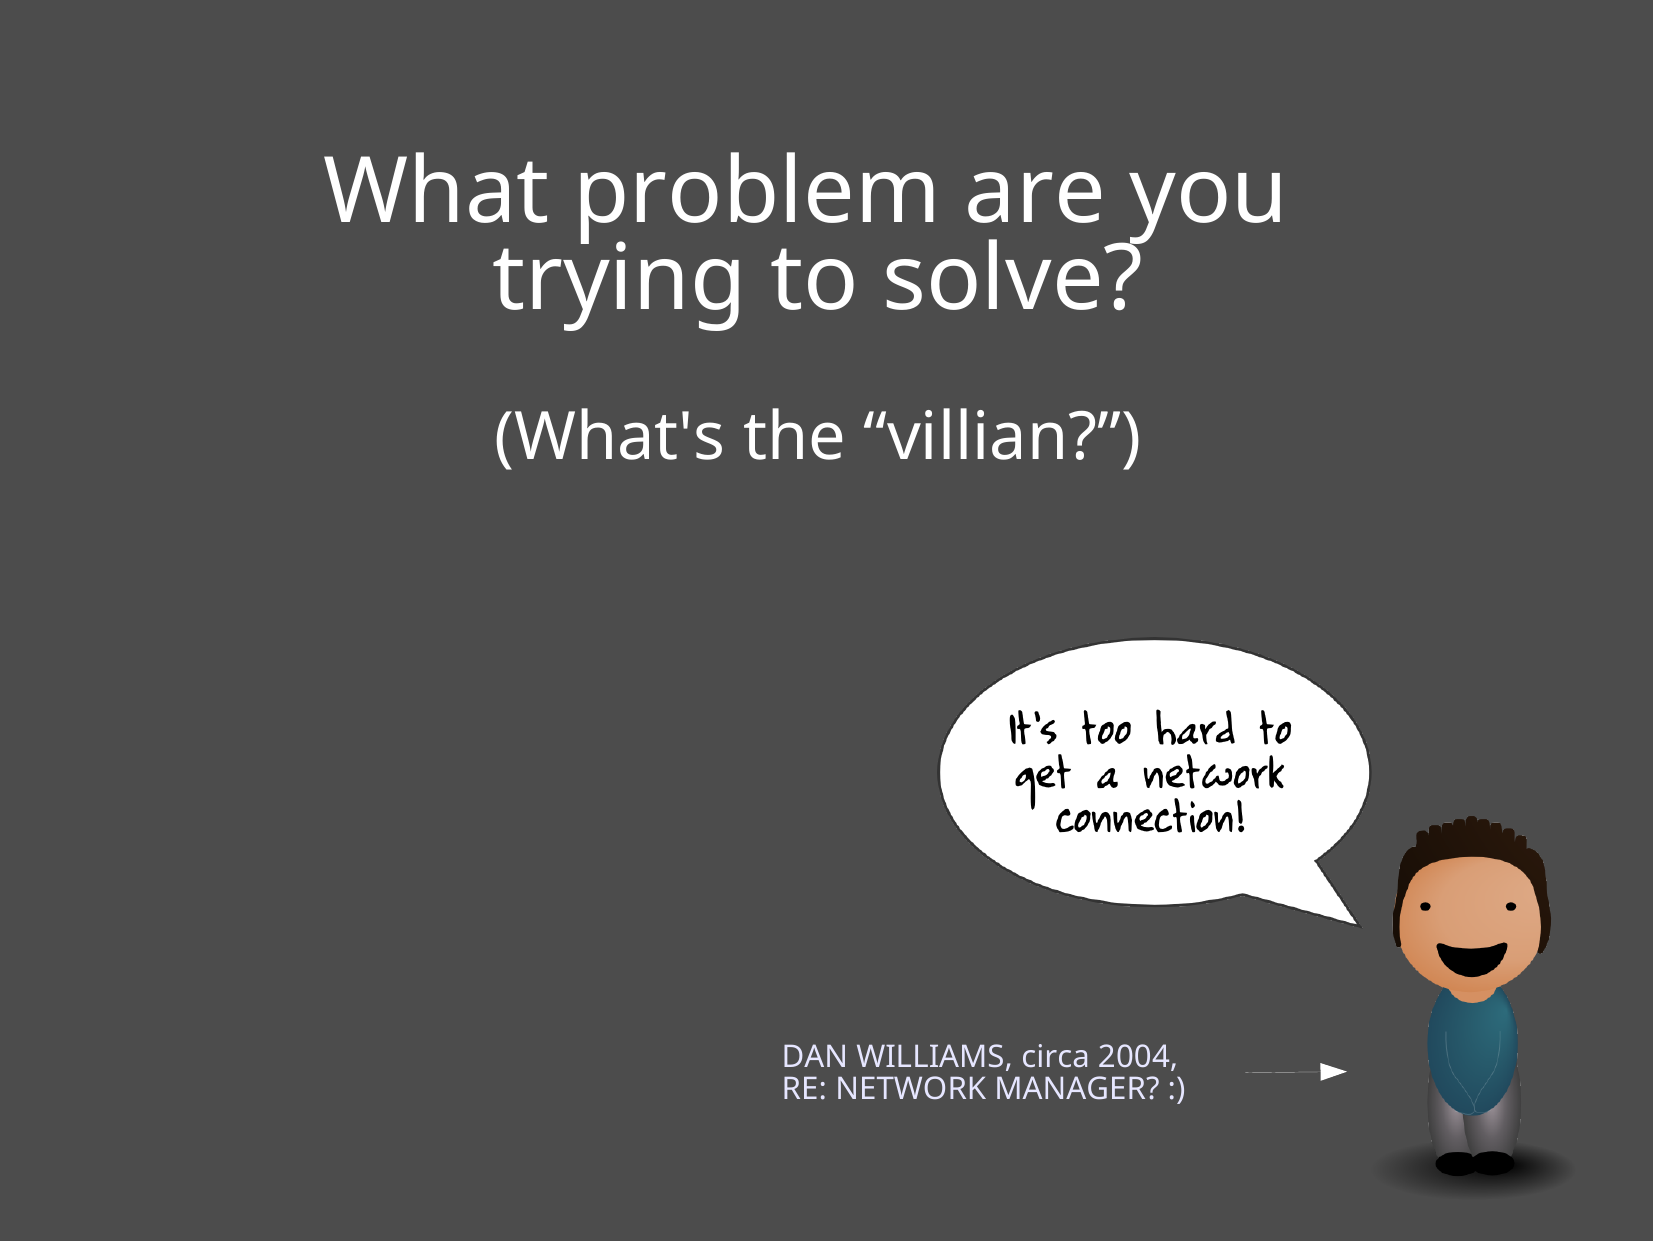

# What problem are you trying to solve?
(What's the “villian?”)
DAN WILLIAMS, circa 2004,
RE: NETWORK MANAGER? :)